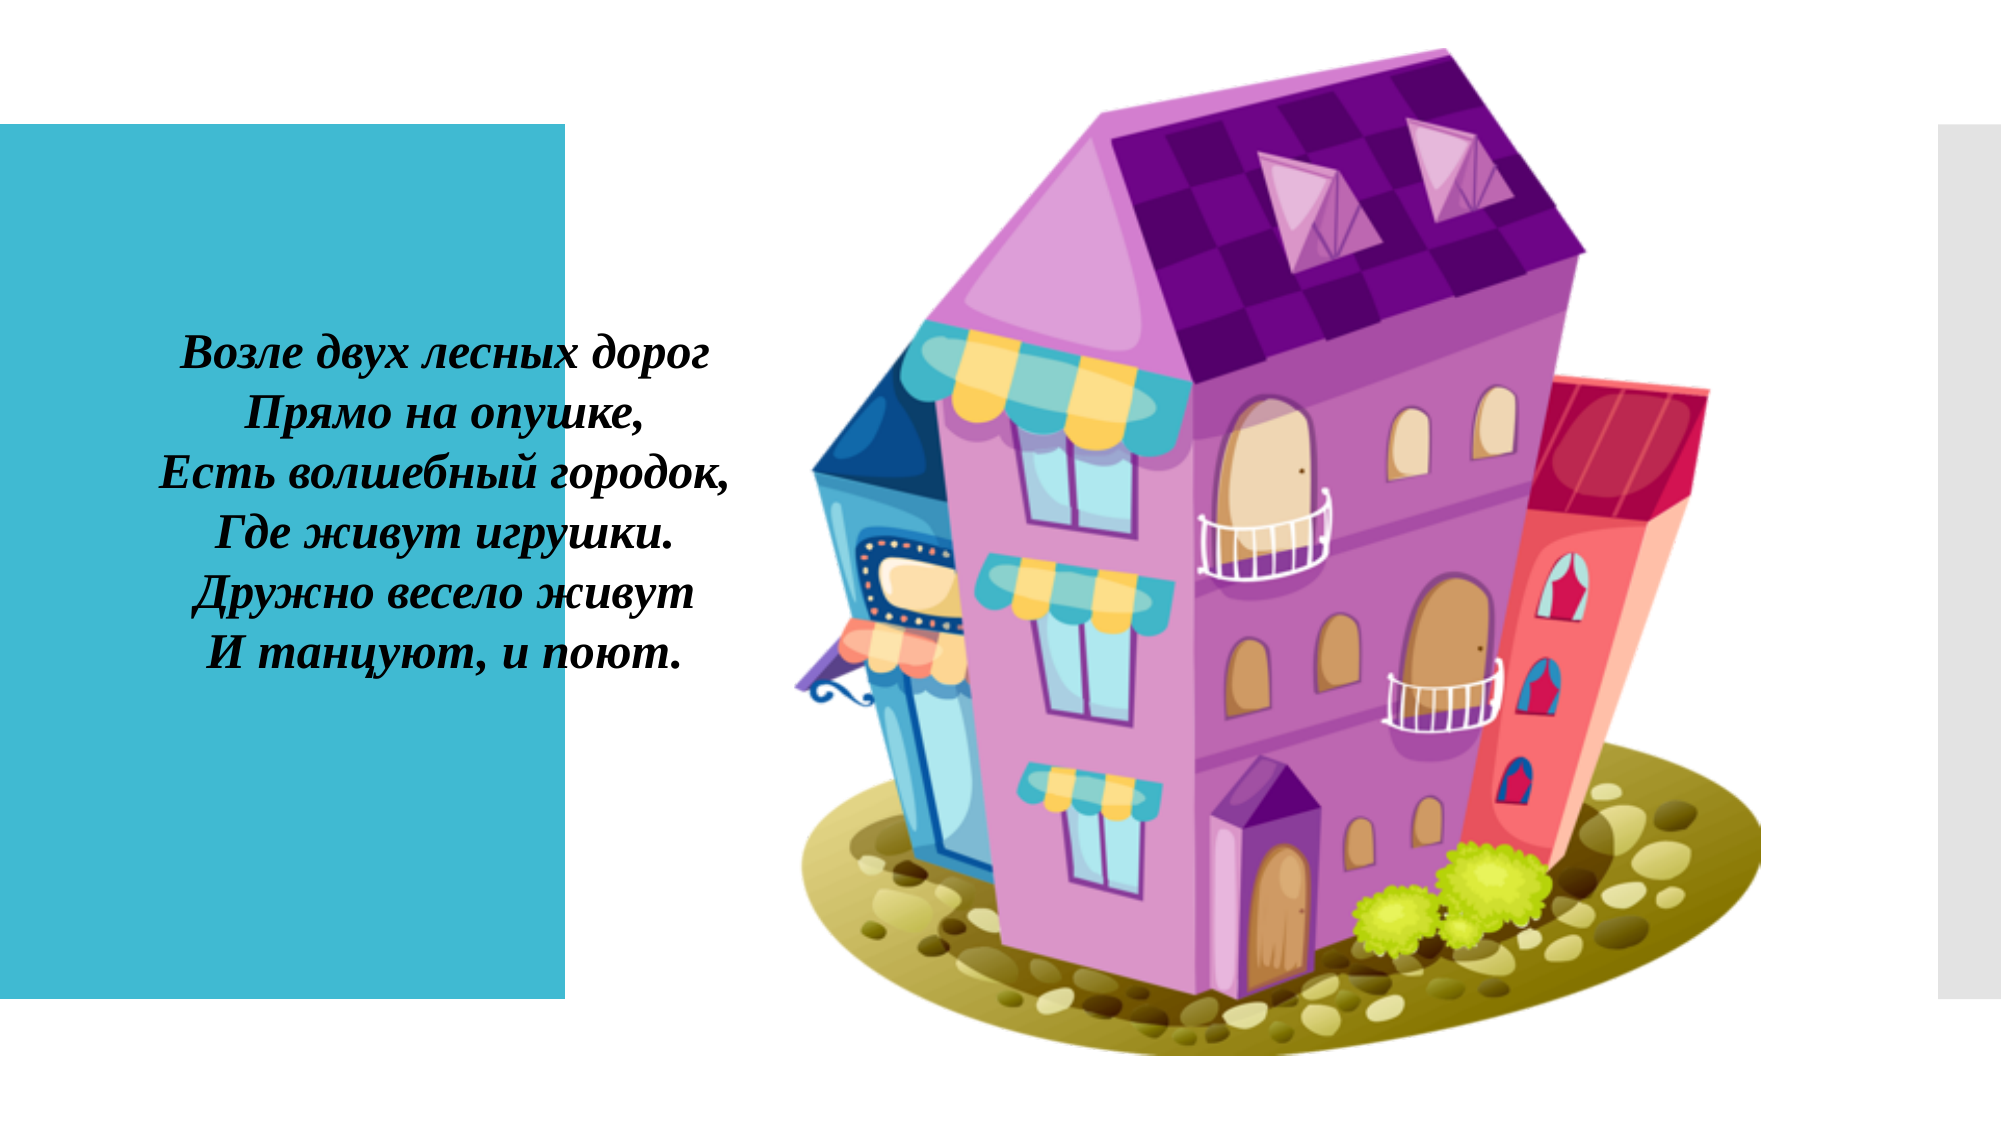

Возле двух лесных дорог
Прямо на опушке,
Есть волшебный городок,
Где живут игрушки.
Дружно весело живут
И танцуют, и поют.